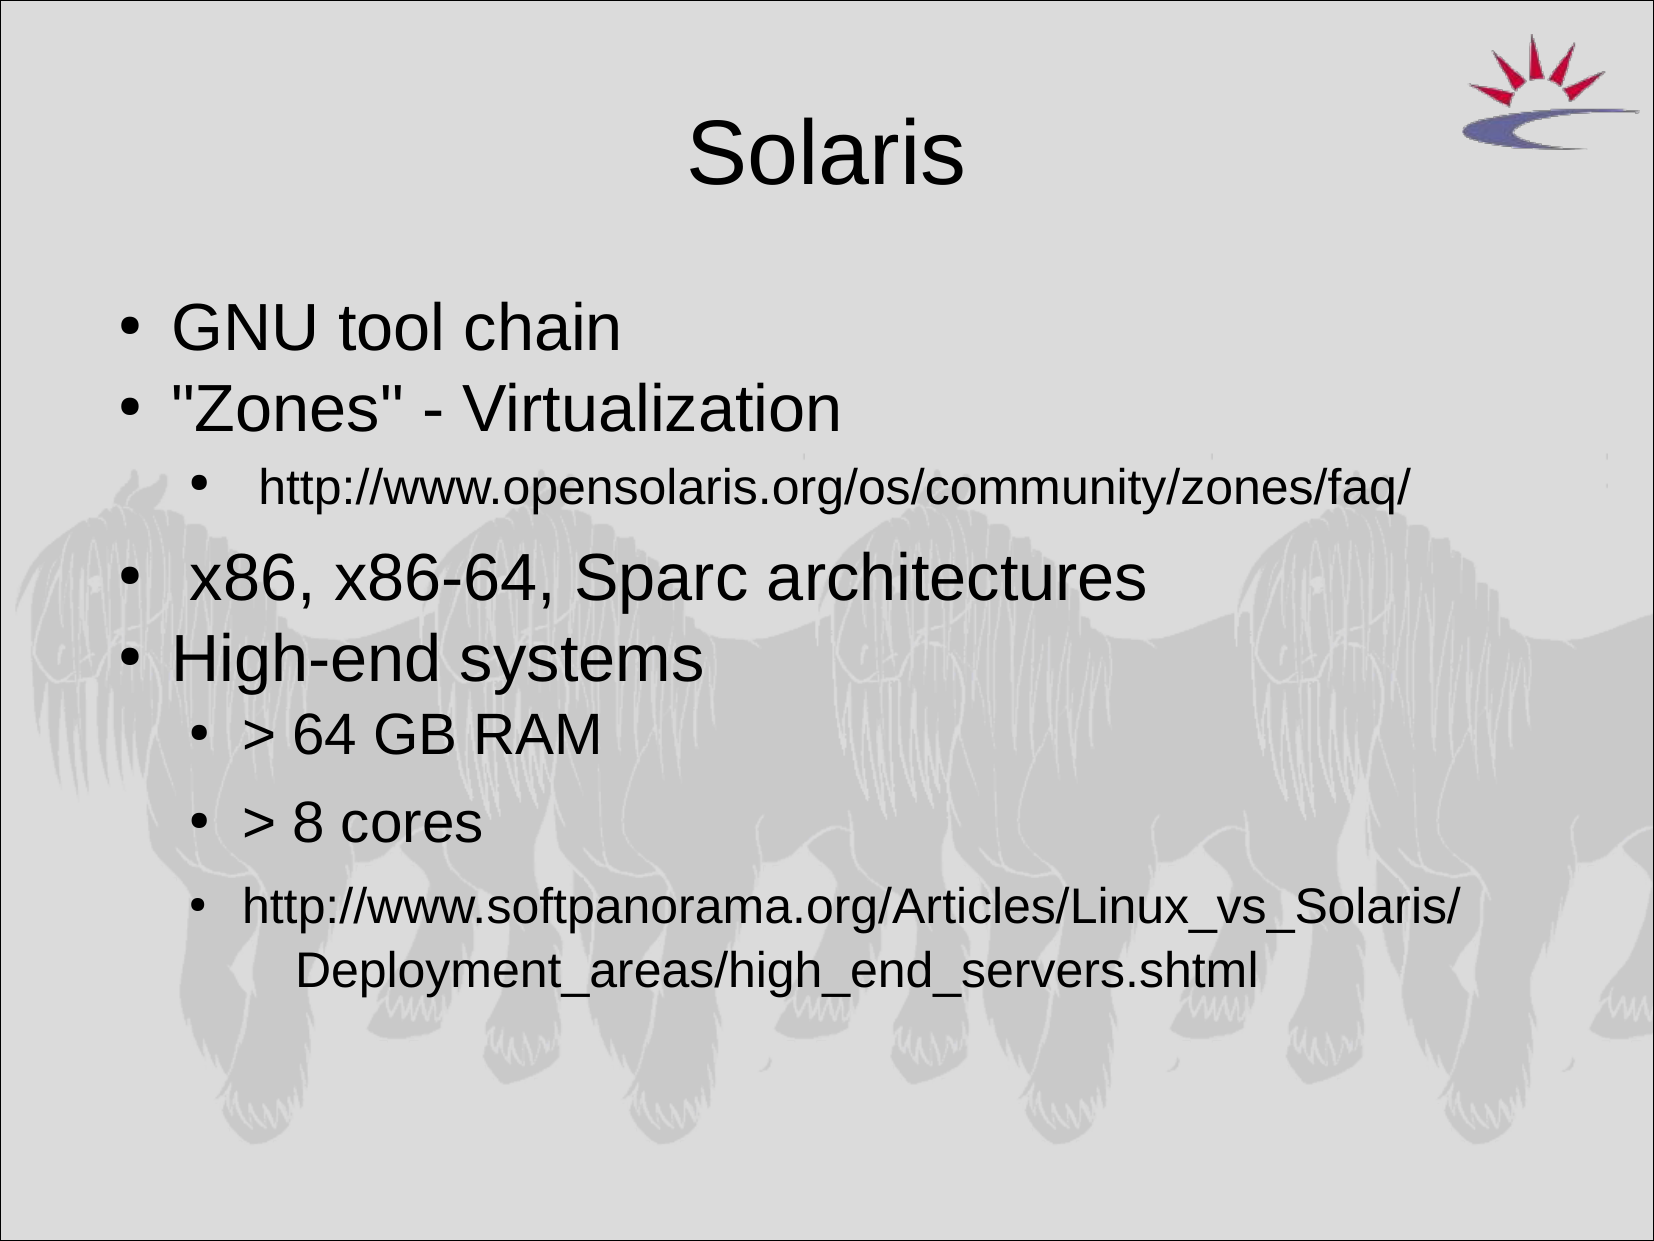

# Solaris
GNU tool chain
"Zones" - Virtualization
 http://www.opensolaris.org/os/community/zones/faq/
 x86, x86-64, Sparc architectures
High-end systems
> 64 GB RAM
> 8 cores
http://www.softpanorama.org/Articles/Linux_vs_Solaris/Deployment_areas/high_end_servers.shtml